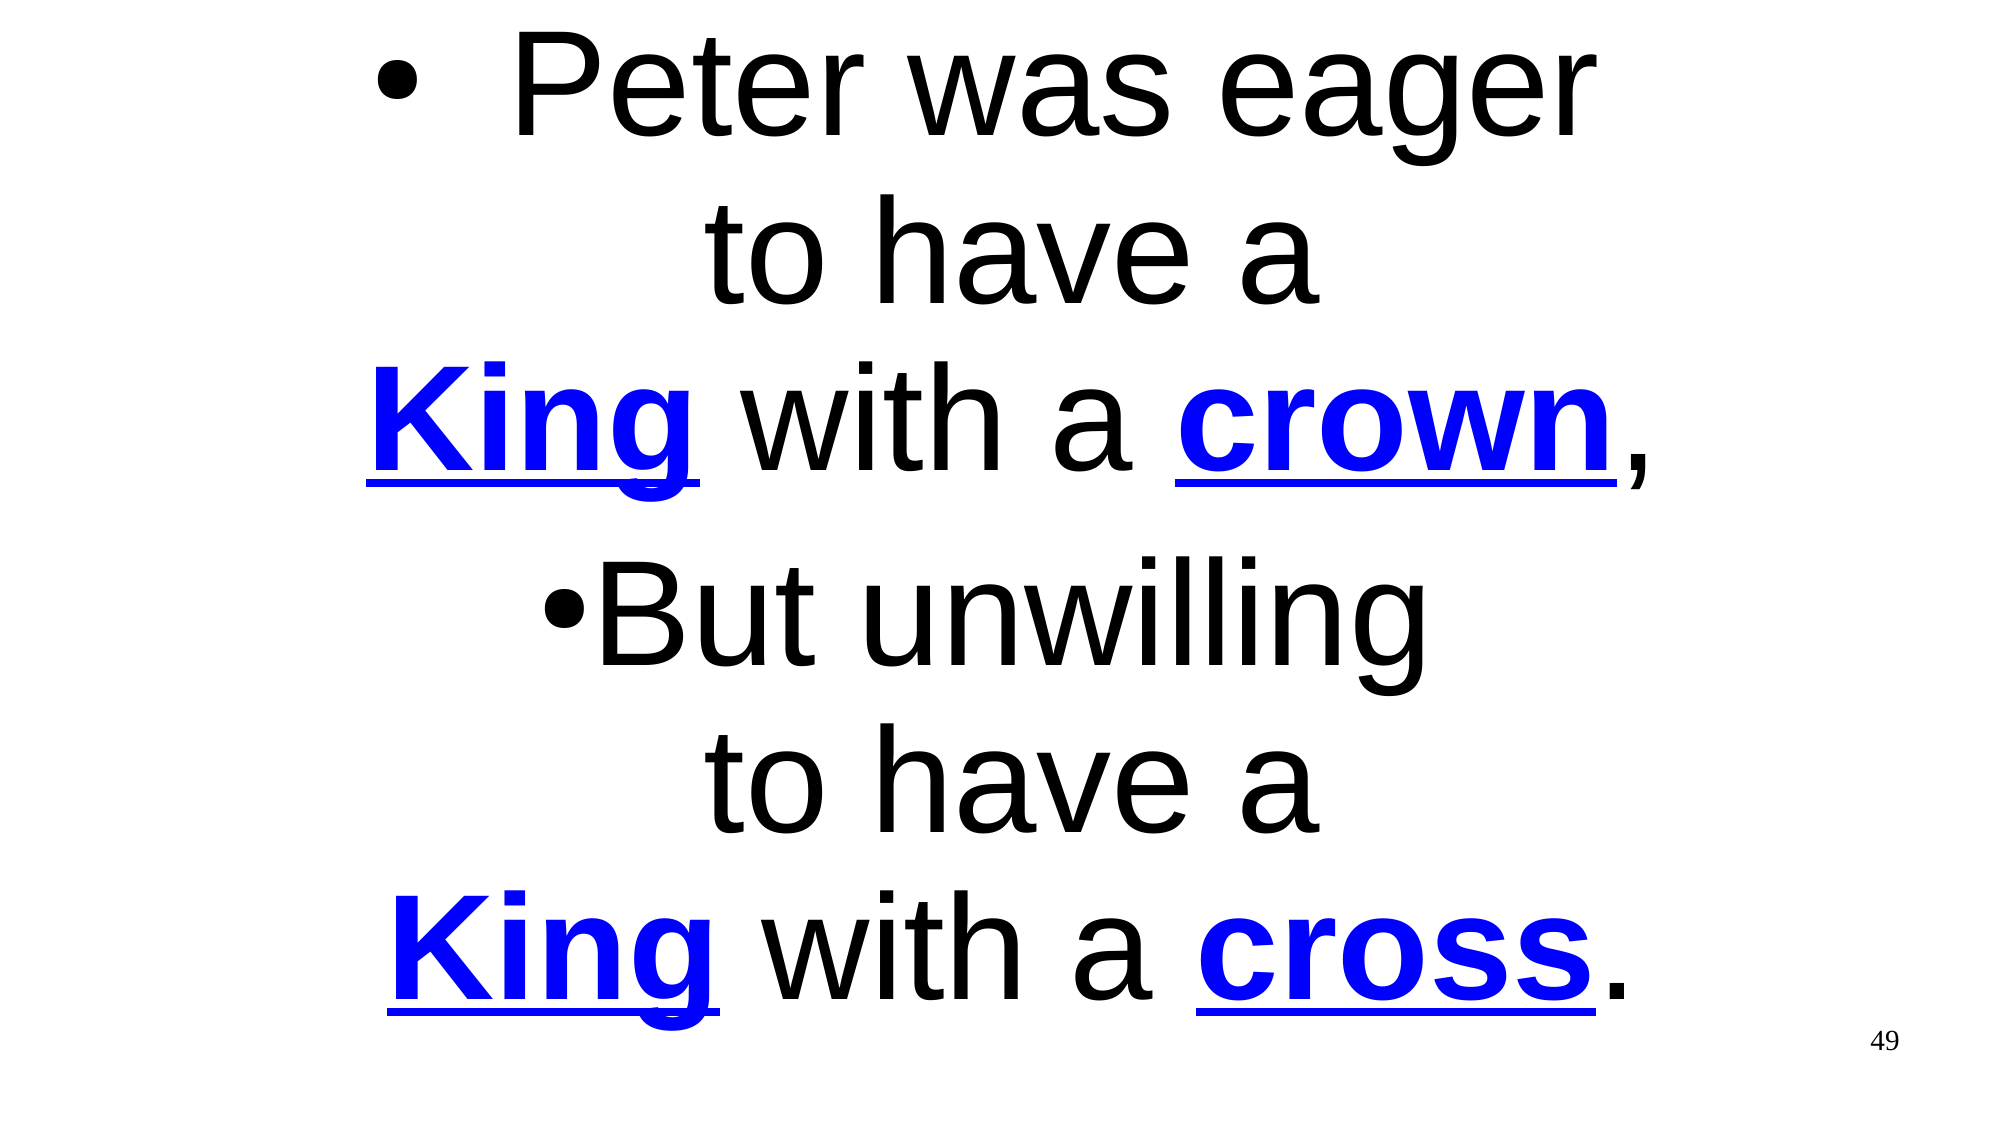

# Peter was eager to have a King with a crown,
But unwilling
to have a
King with a cross.
49